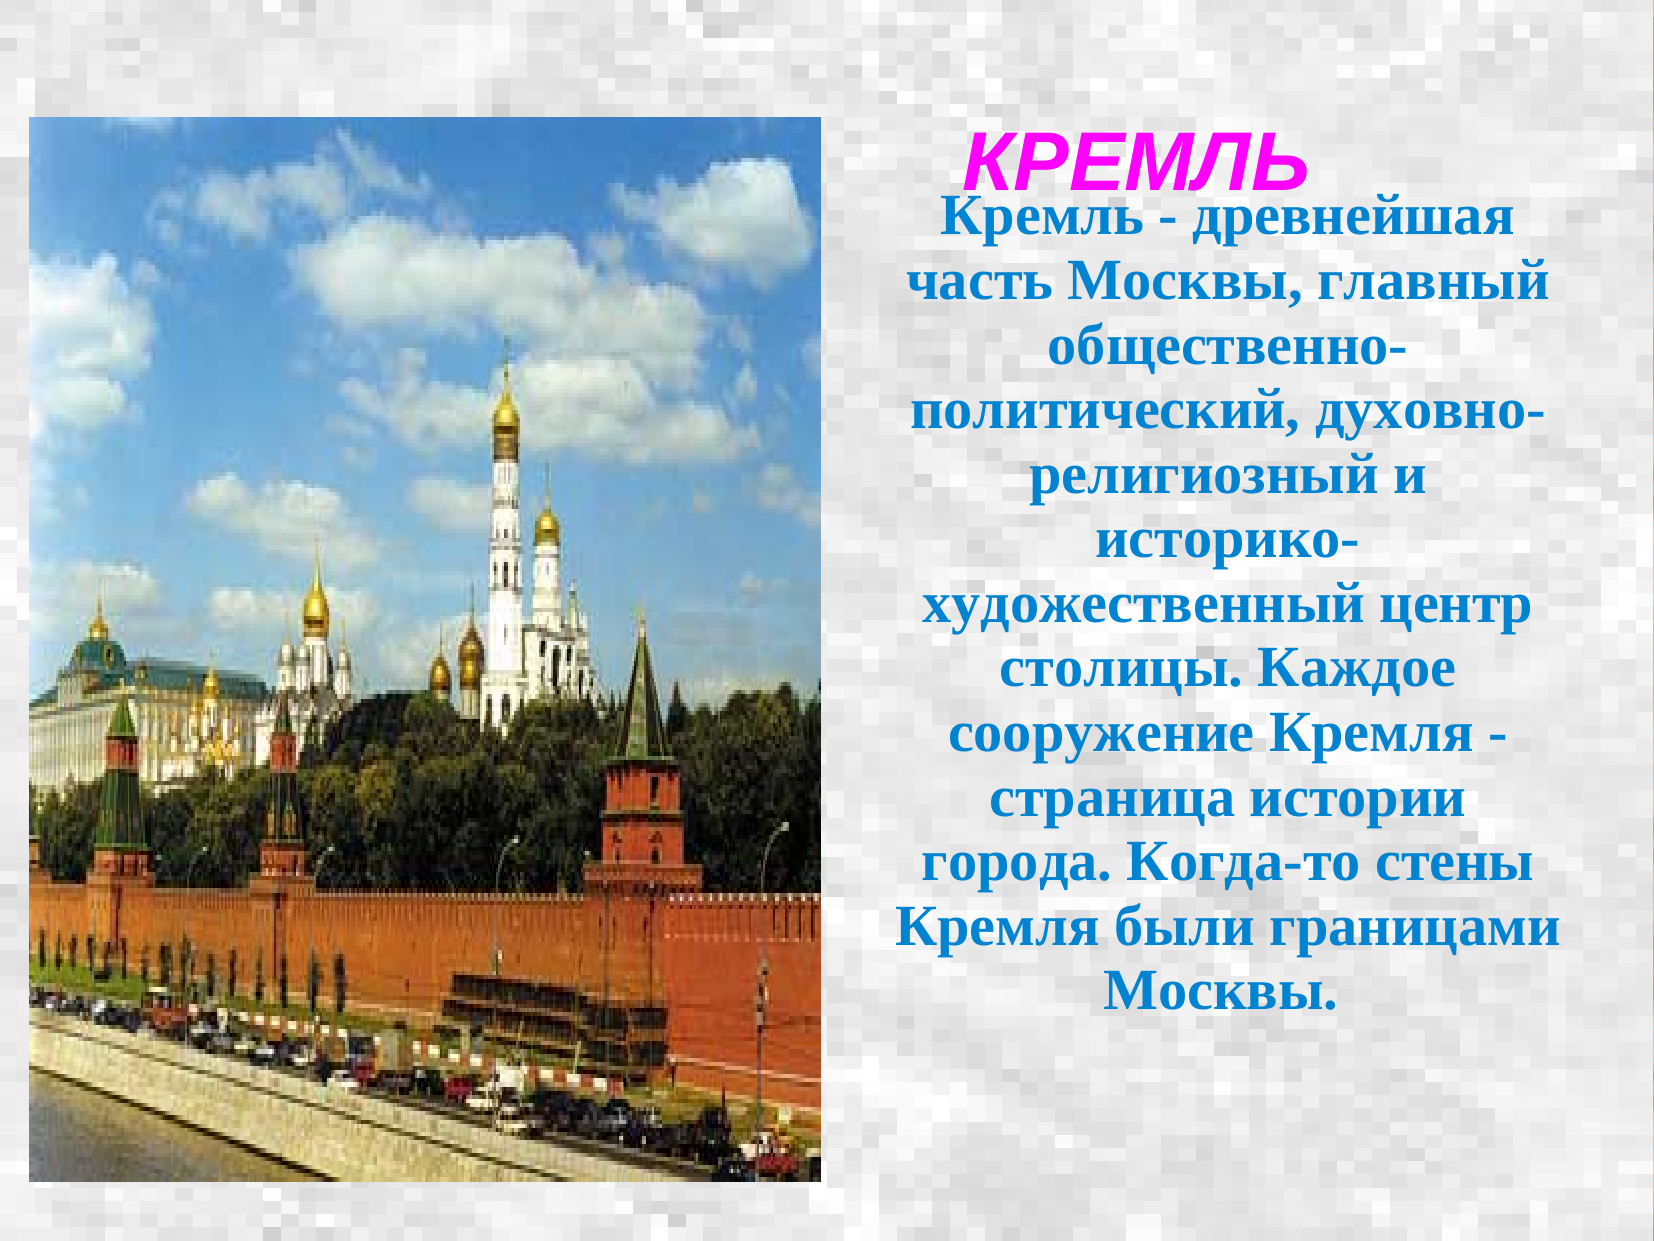

# КРЕМЛЬ
Кремль - древнейшая часть Москвы, главный общественно-политический, духовно-религиозный и историко-художественный центр столицы. Каждое сооружение Кремля - страница истории города. Когда-то стены Кремля были границами Москвы.